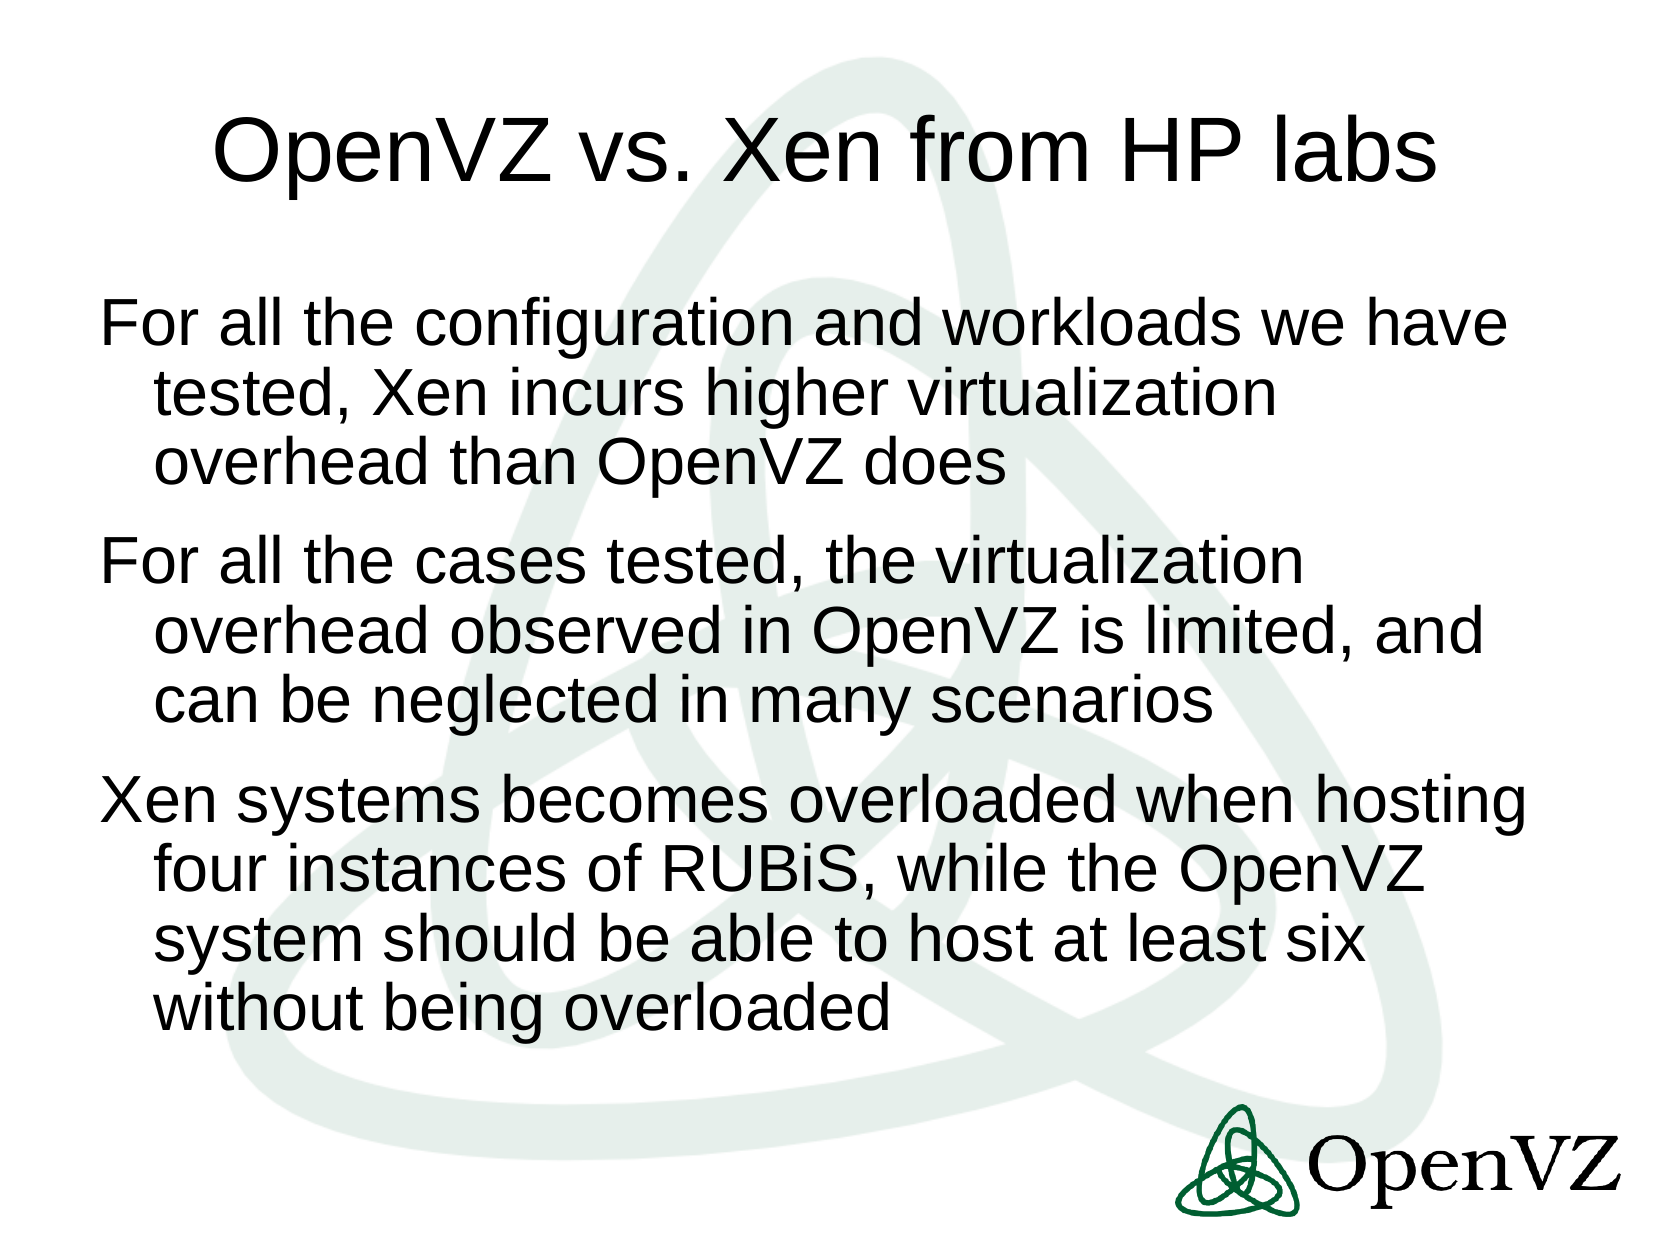

# OpenVZ vs. Xen from HP labs
For all the configuration and workloads we have tested, Xen incurs higher virtualization overhead than OpenVZ does
For all the cases tested, the virtualization overhead observed in OpenVZ is limited, and can be neglected in many scenarios
Xen systems becomes overloaded when hosting four instances of RUBiS, while the OpenVZ system should be able to host at least six without being overloaded